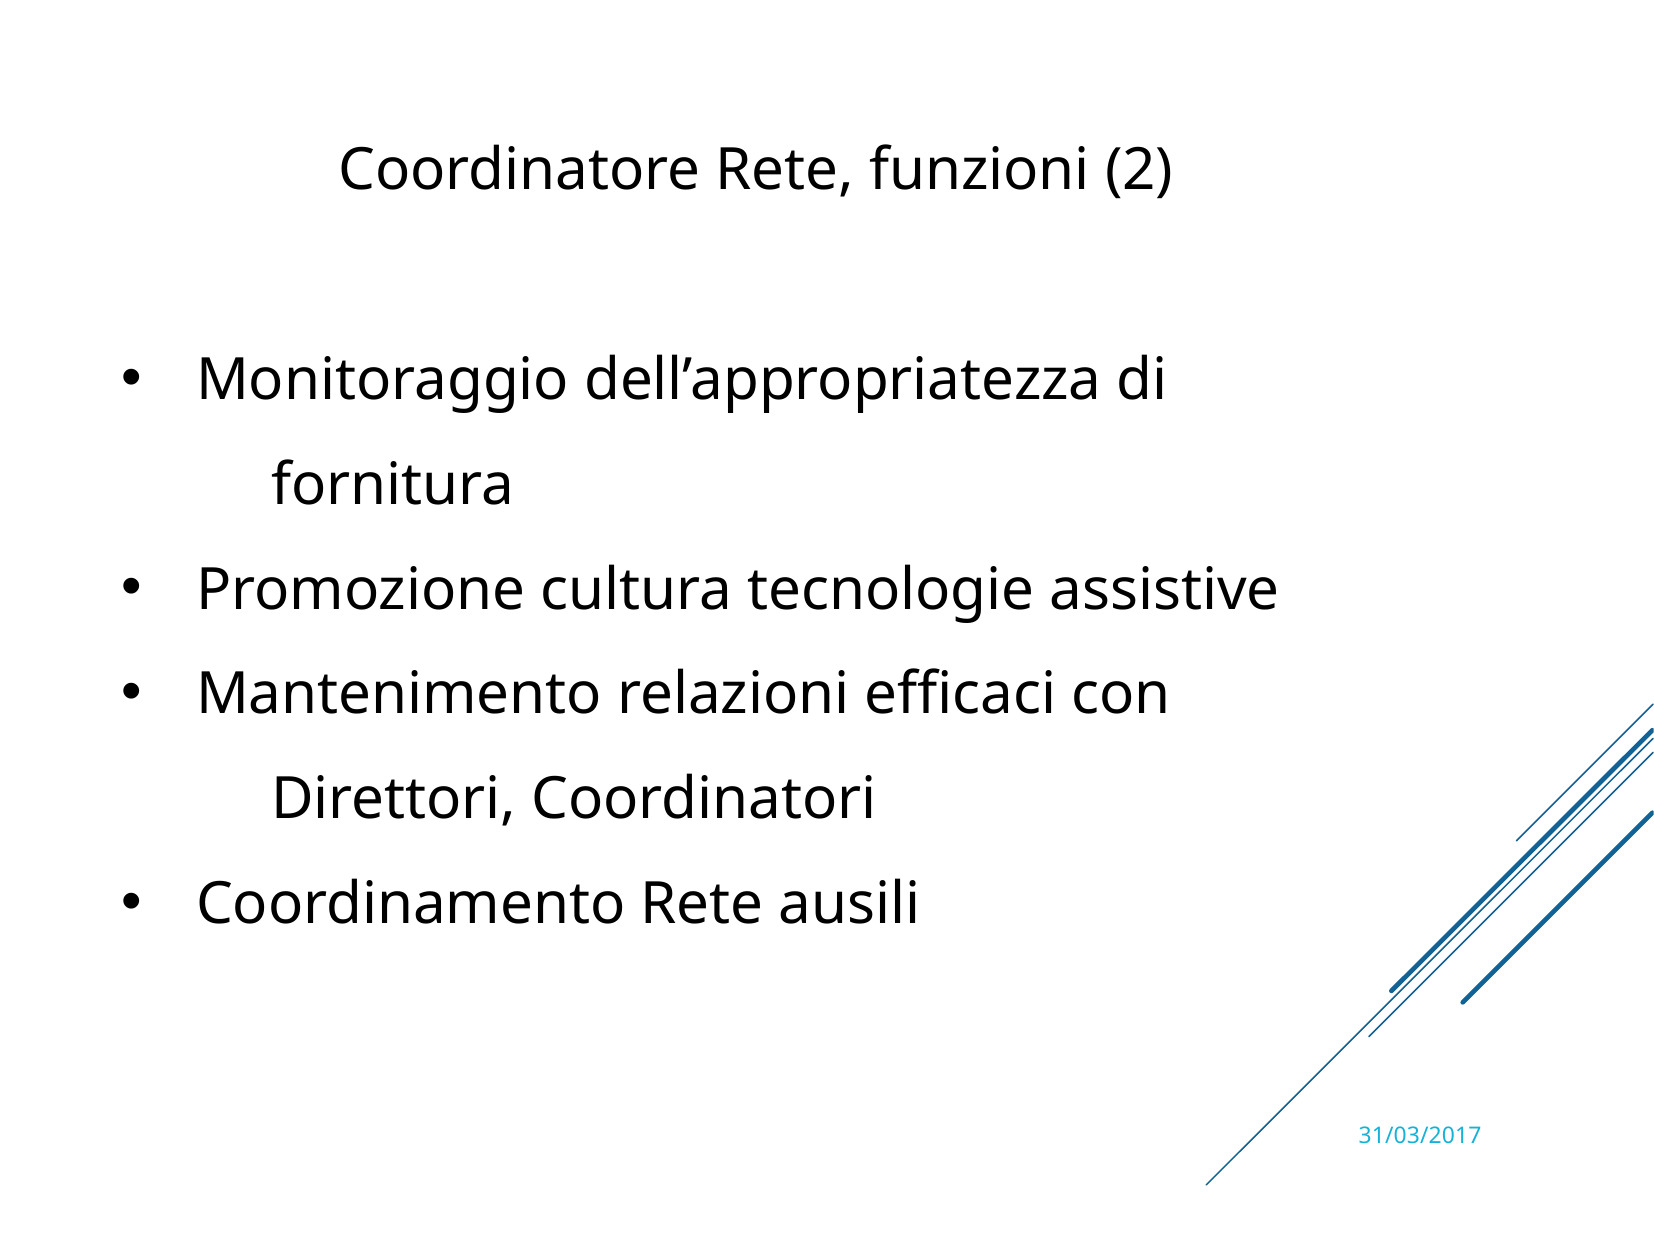

Coordinatore Rete, funzioni (2)
Monitoraggio dell’appropriatezza di fornitura
Promozione cultura tecnologie assistive
Mantenimento relazioni efficaci con Direttori, Coordinatori
Coordinamento Rete ausili
31/03/2017